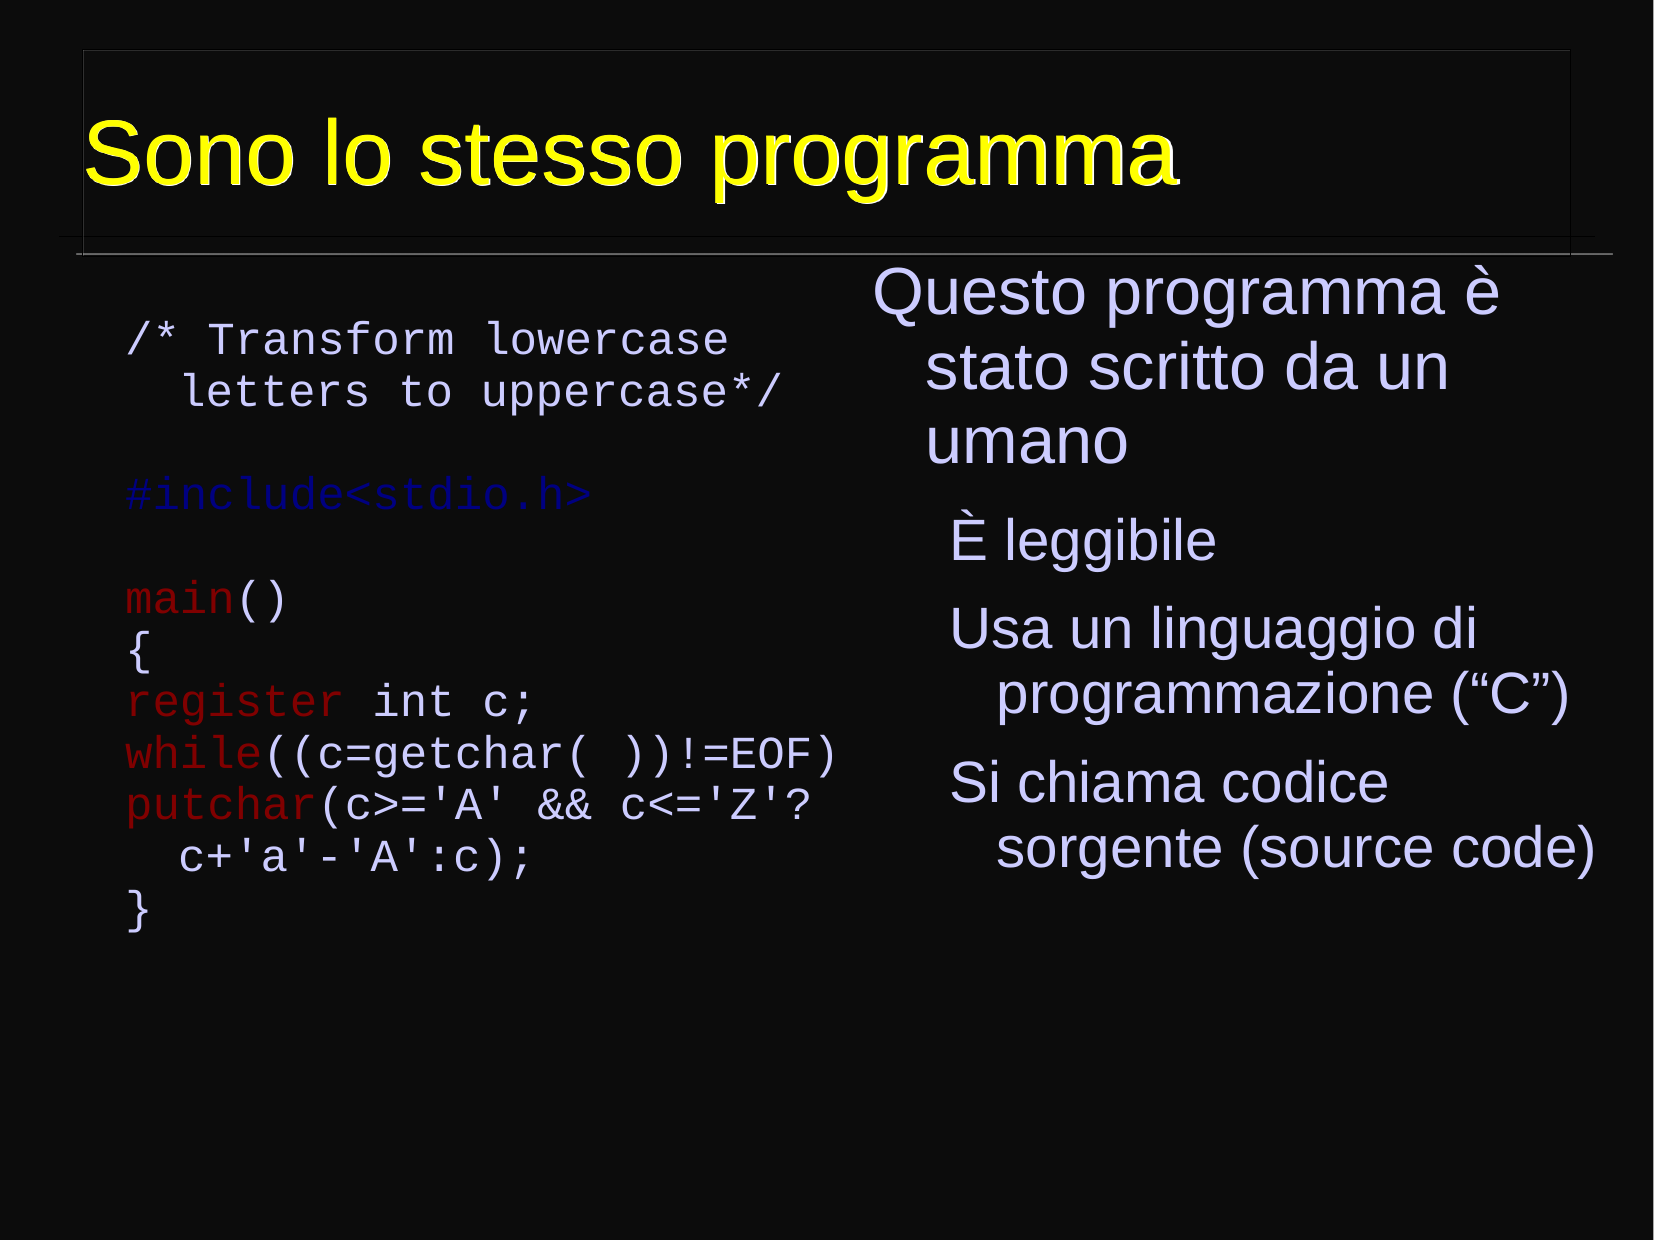

# Sono lo stesso programma
/* Transform lowercase letters to uppercase*/
#include<stdio.h>
main()
{
register int c;
while((c=getchar( ))!=EOF)
putchar(c>='A' && c<='Z'?c+'a'-'A':c);
}
Questo programma è stato scritto da un umano
È leggibile
Usa un linguaggio di programmazione (“C”)
Si chiama codice sorgente (source code)